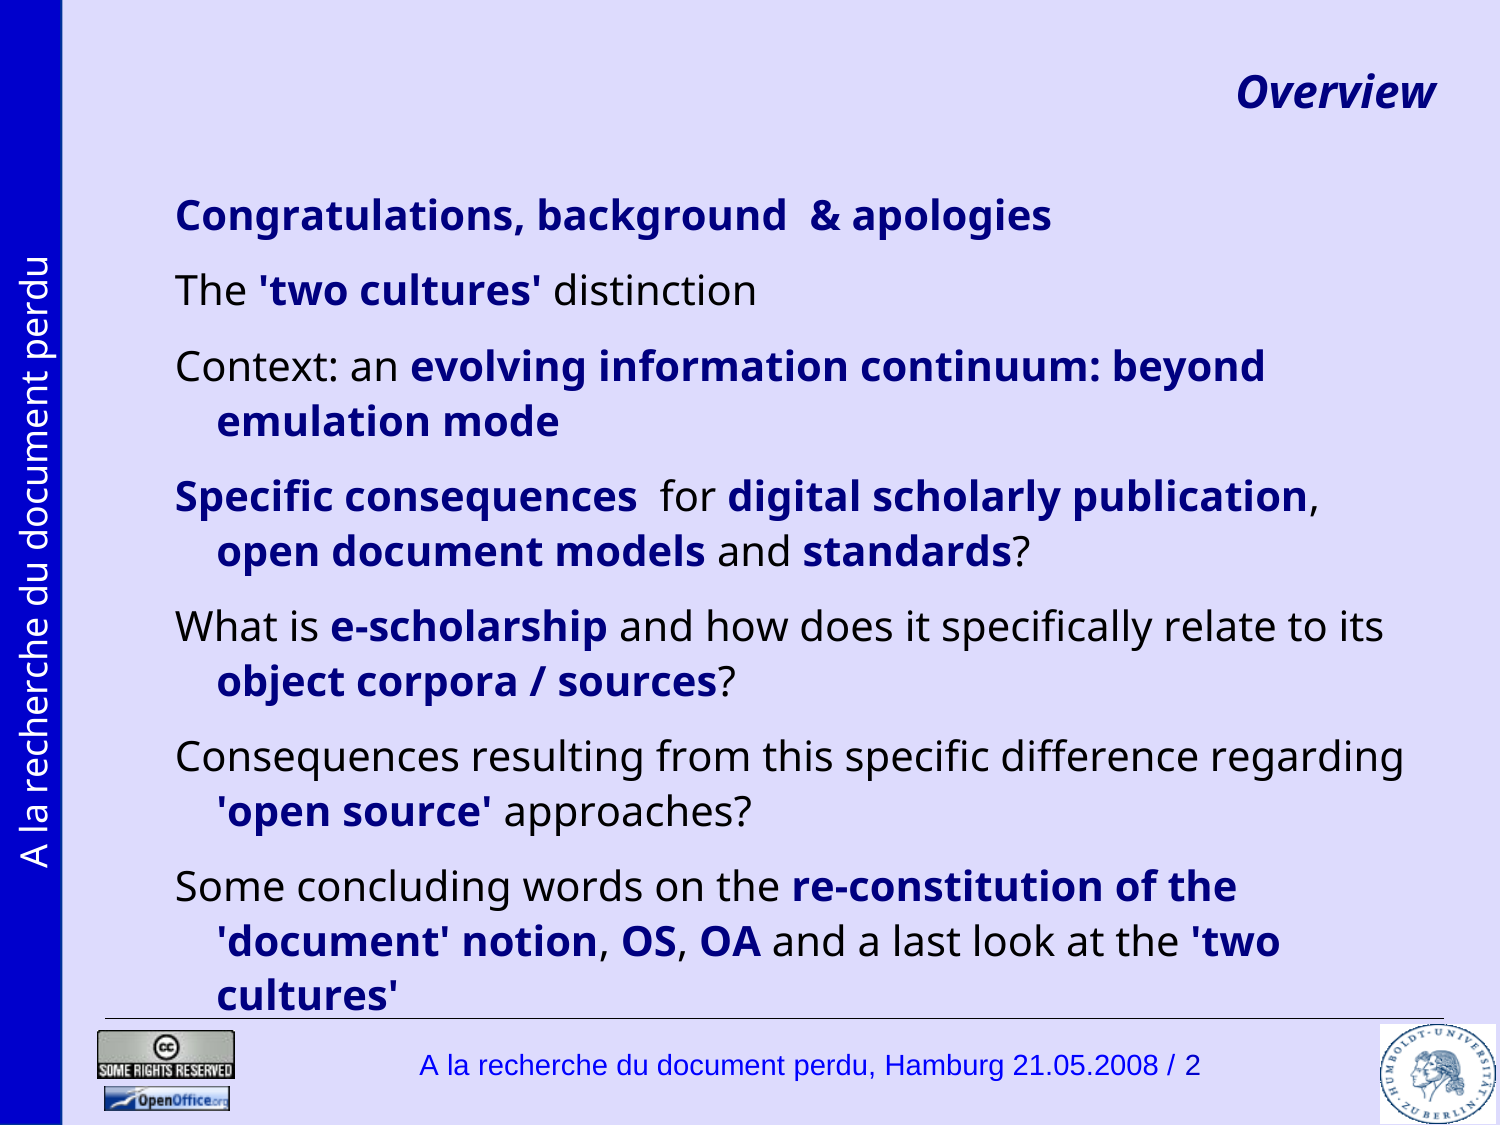

# Overview
Congratulations, background & apologies
The 'two cultures' distinction
Context: an evolving information continuum: beyond emulation mode
Specific consequences for digital scholarly publication, open document models and standards?
What is e-scholarship and how does it specifically relate to its object corpora / sources?
Consequences resulting from this specific difference regarding 'open source' approaches?
Some concluding words on the re-constitution of the 'document' notion, OS, OA and a last look at the 'two cultures'